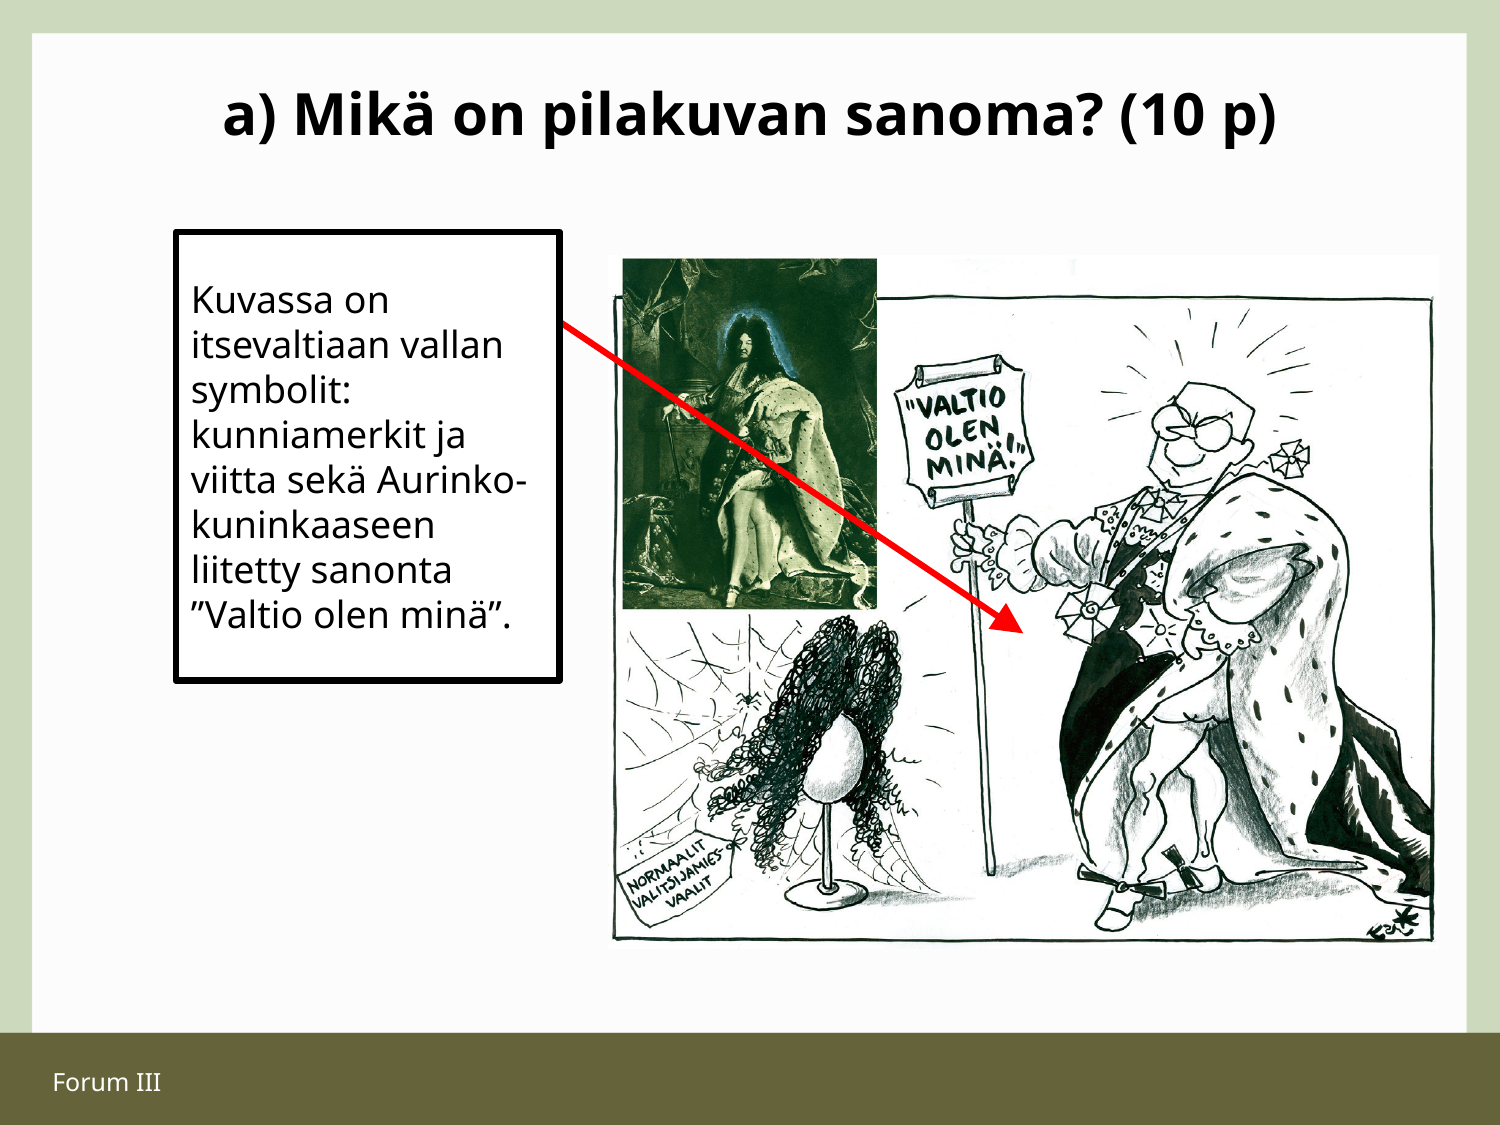

# a) Mikä on pilakuvan sanoma? (10 p)
Kuvassa on itsevaltiaan vallan symbolit: kunniamerkit ja viitta sekä Aurinko-kuninkaaseen liitetty sanonta ”Valtio olen minä”.